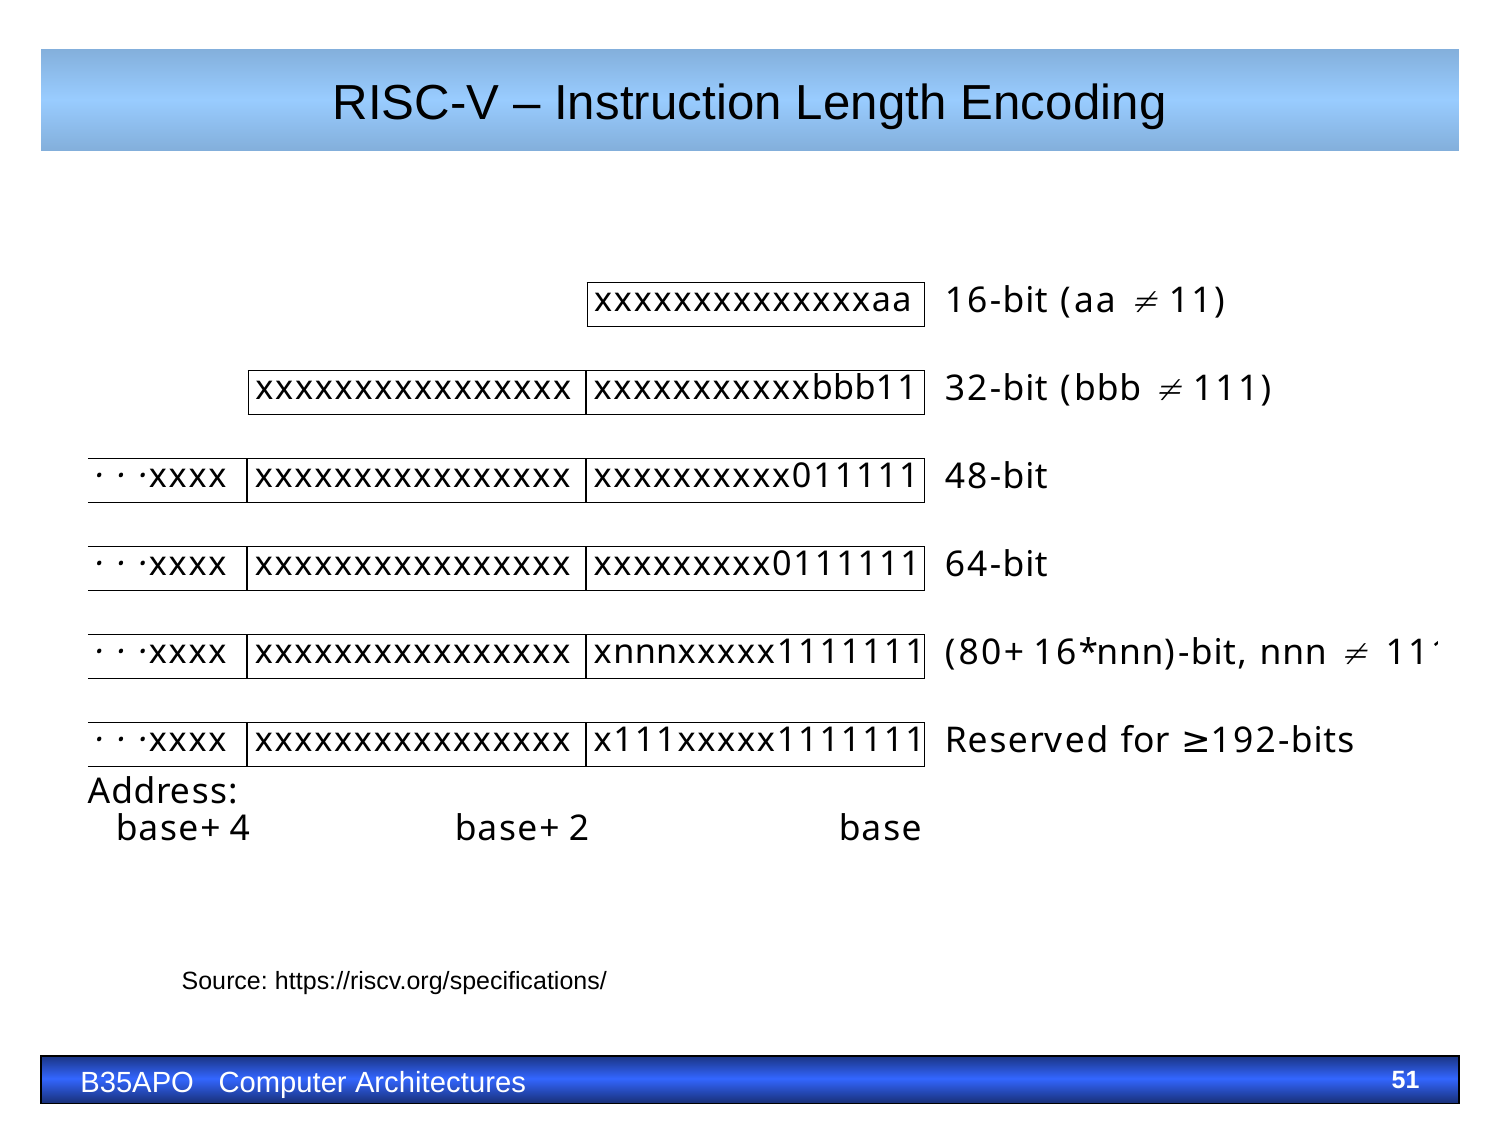

# RISC-V – Instruction Length Encoding
Source: https://riscv.org/specifications/